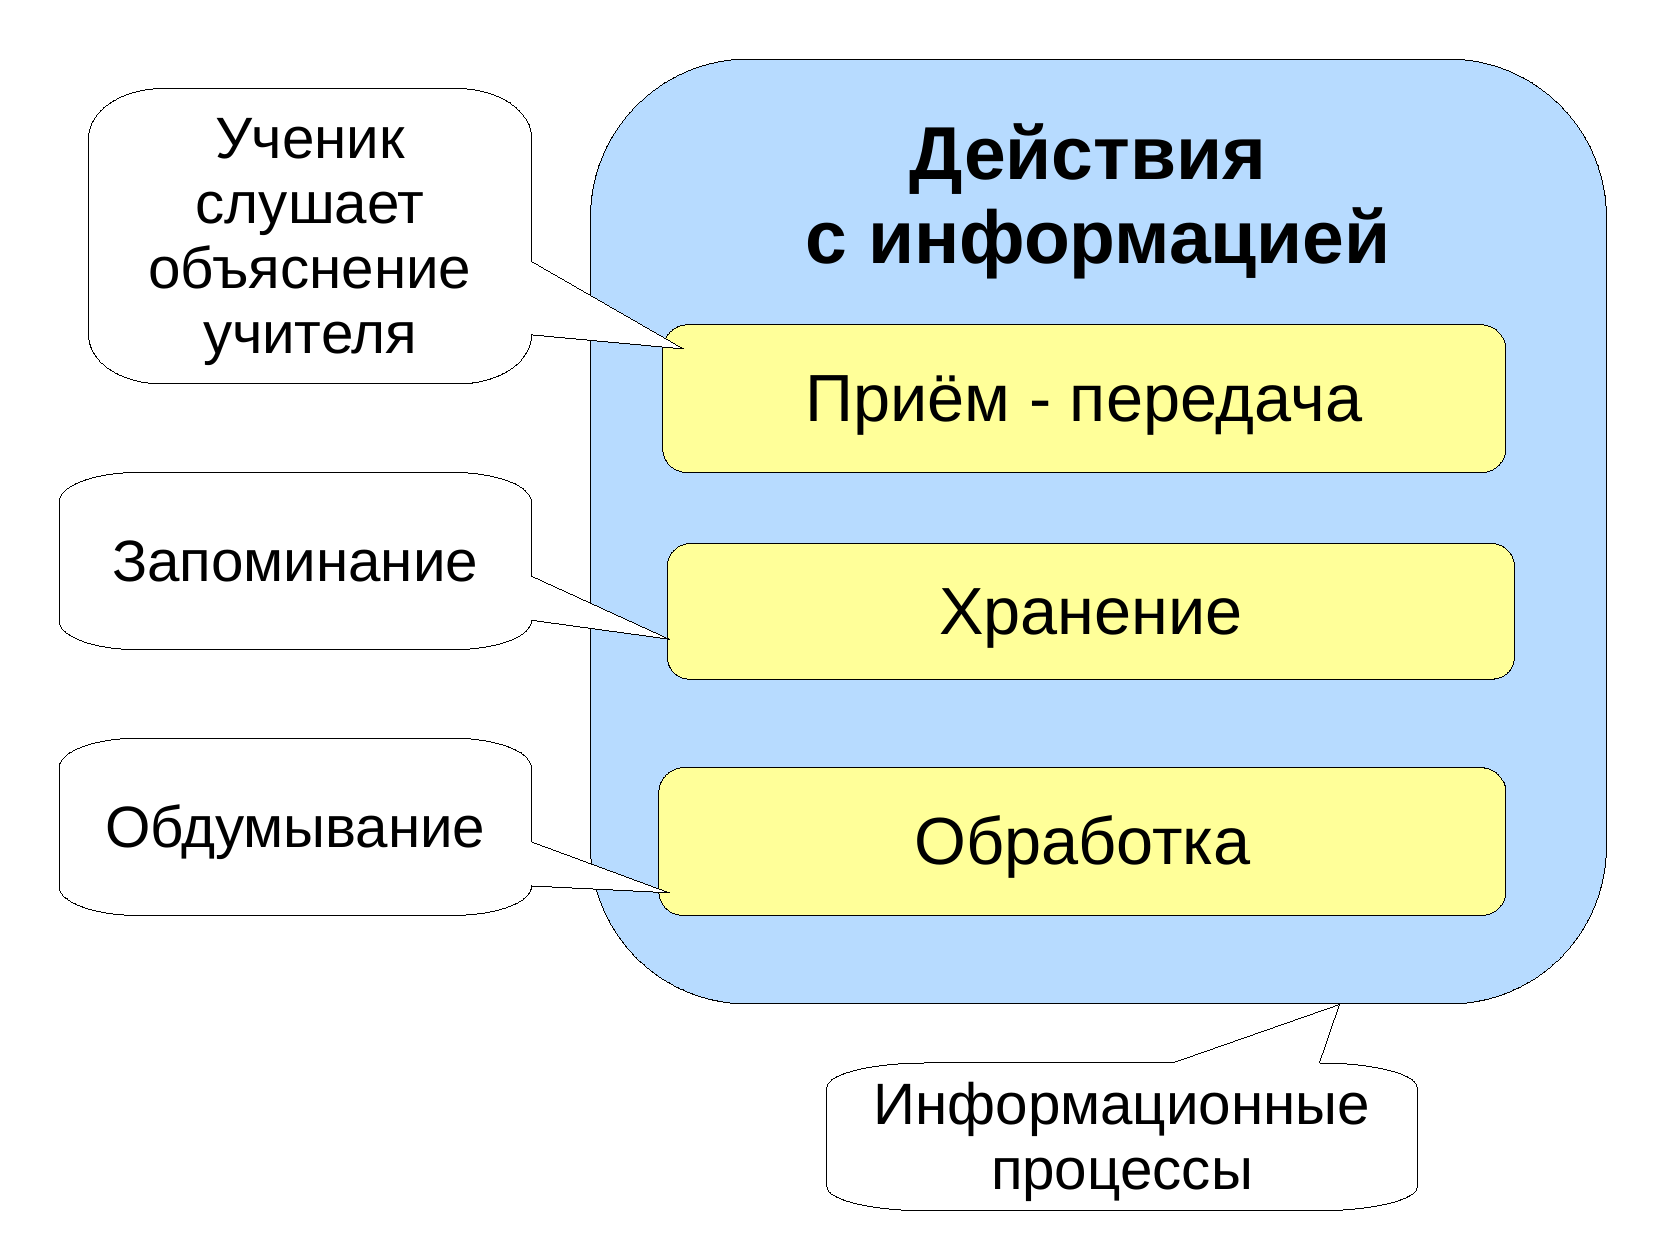

Действия
с информацией
Ученик слушает
объяснение
учителя
Приём - передача
Запоминание
Хранение
Обдумывание
Обработка
Информационные
процессы